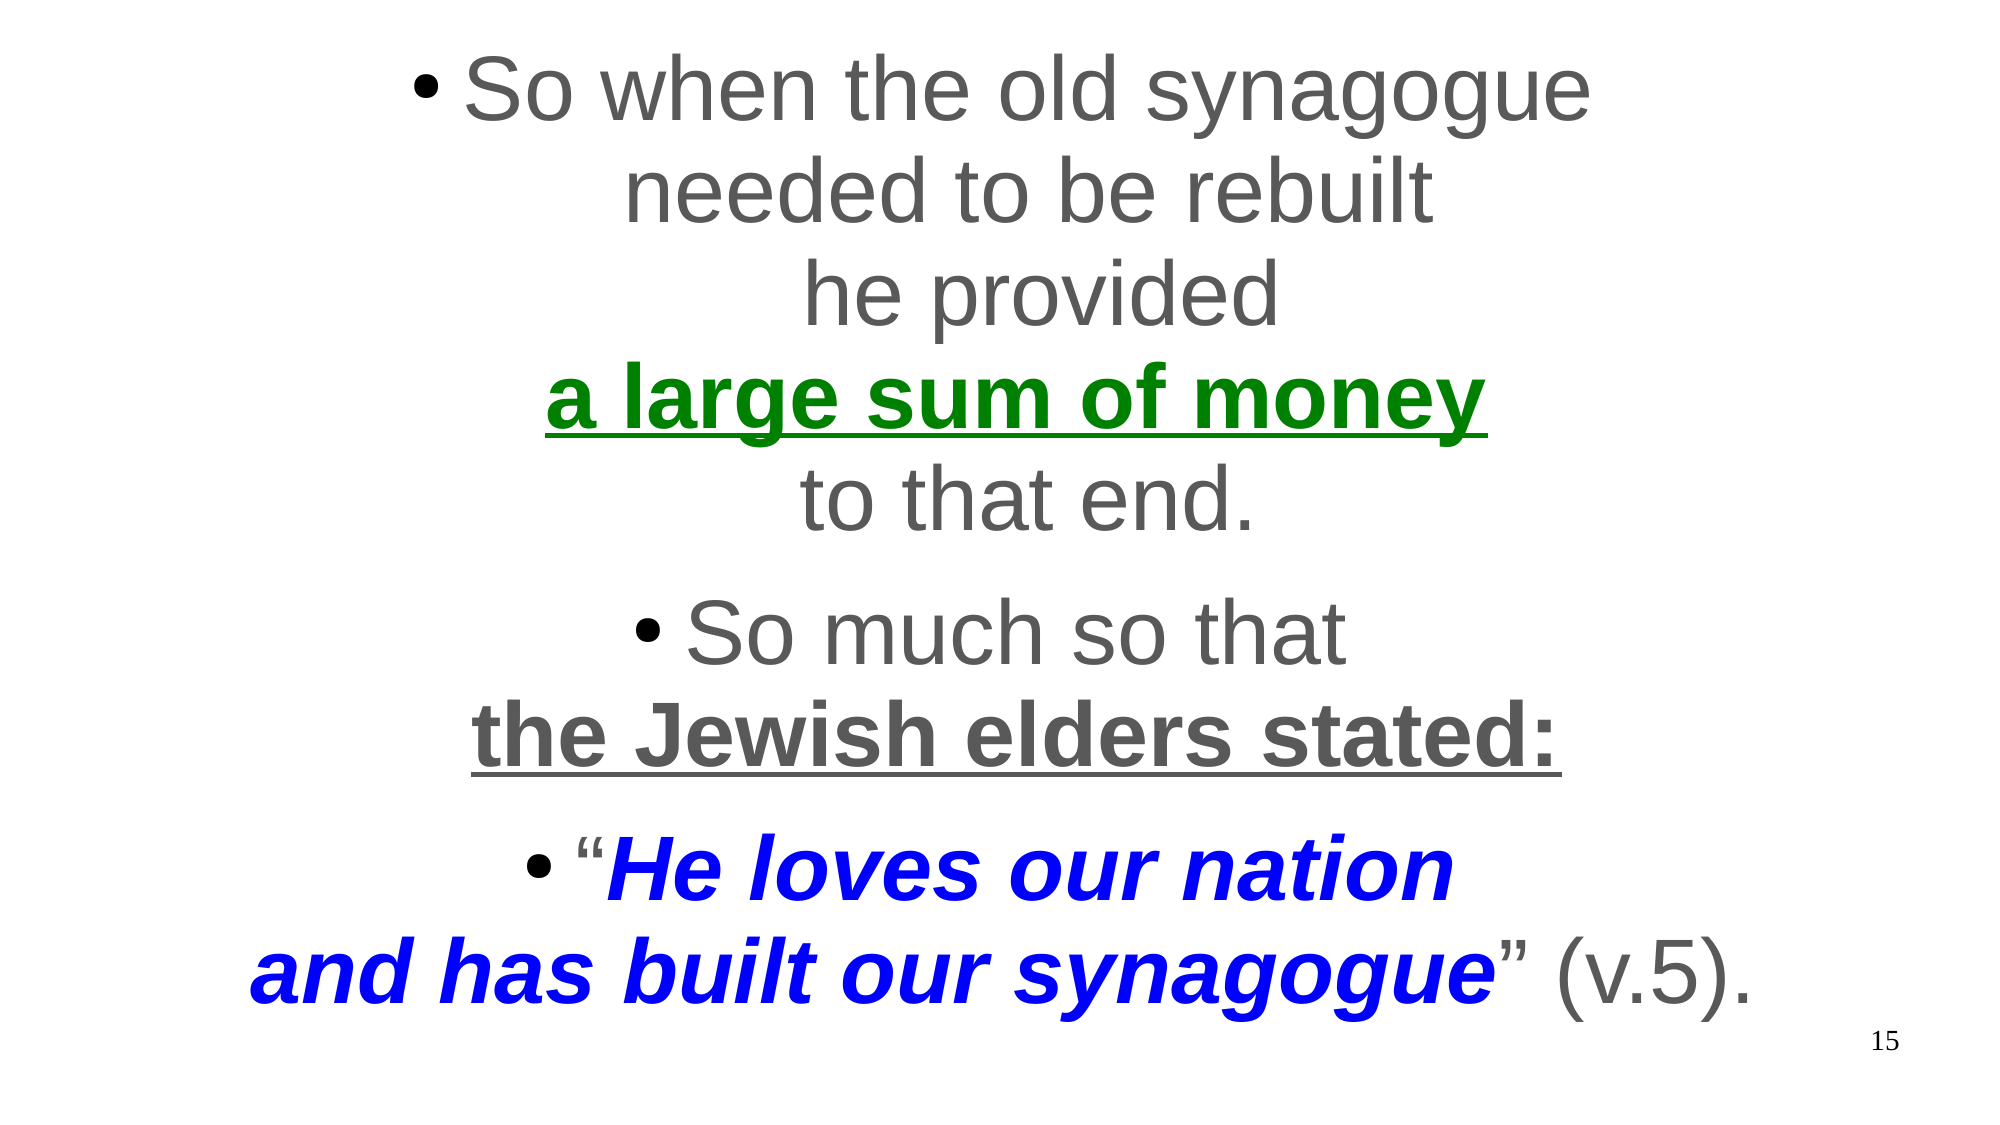

# So when the old synagogue needed to be rebuilt he provided a large sum of money to that end.
So much so that
the Jewish elders stated:
“He loves our nation
and has built our synagogue” (v.5).
15